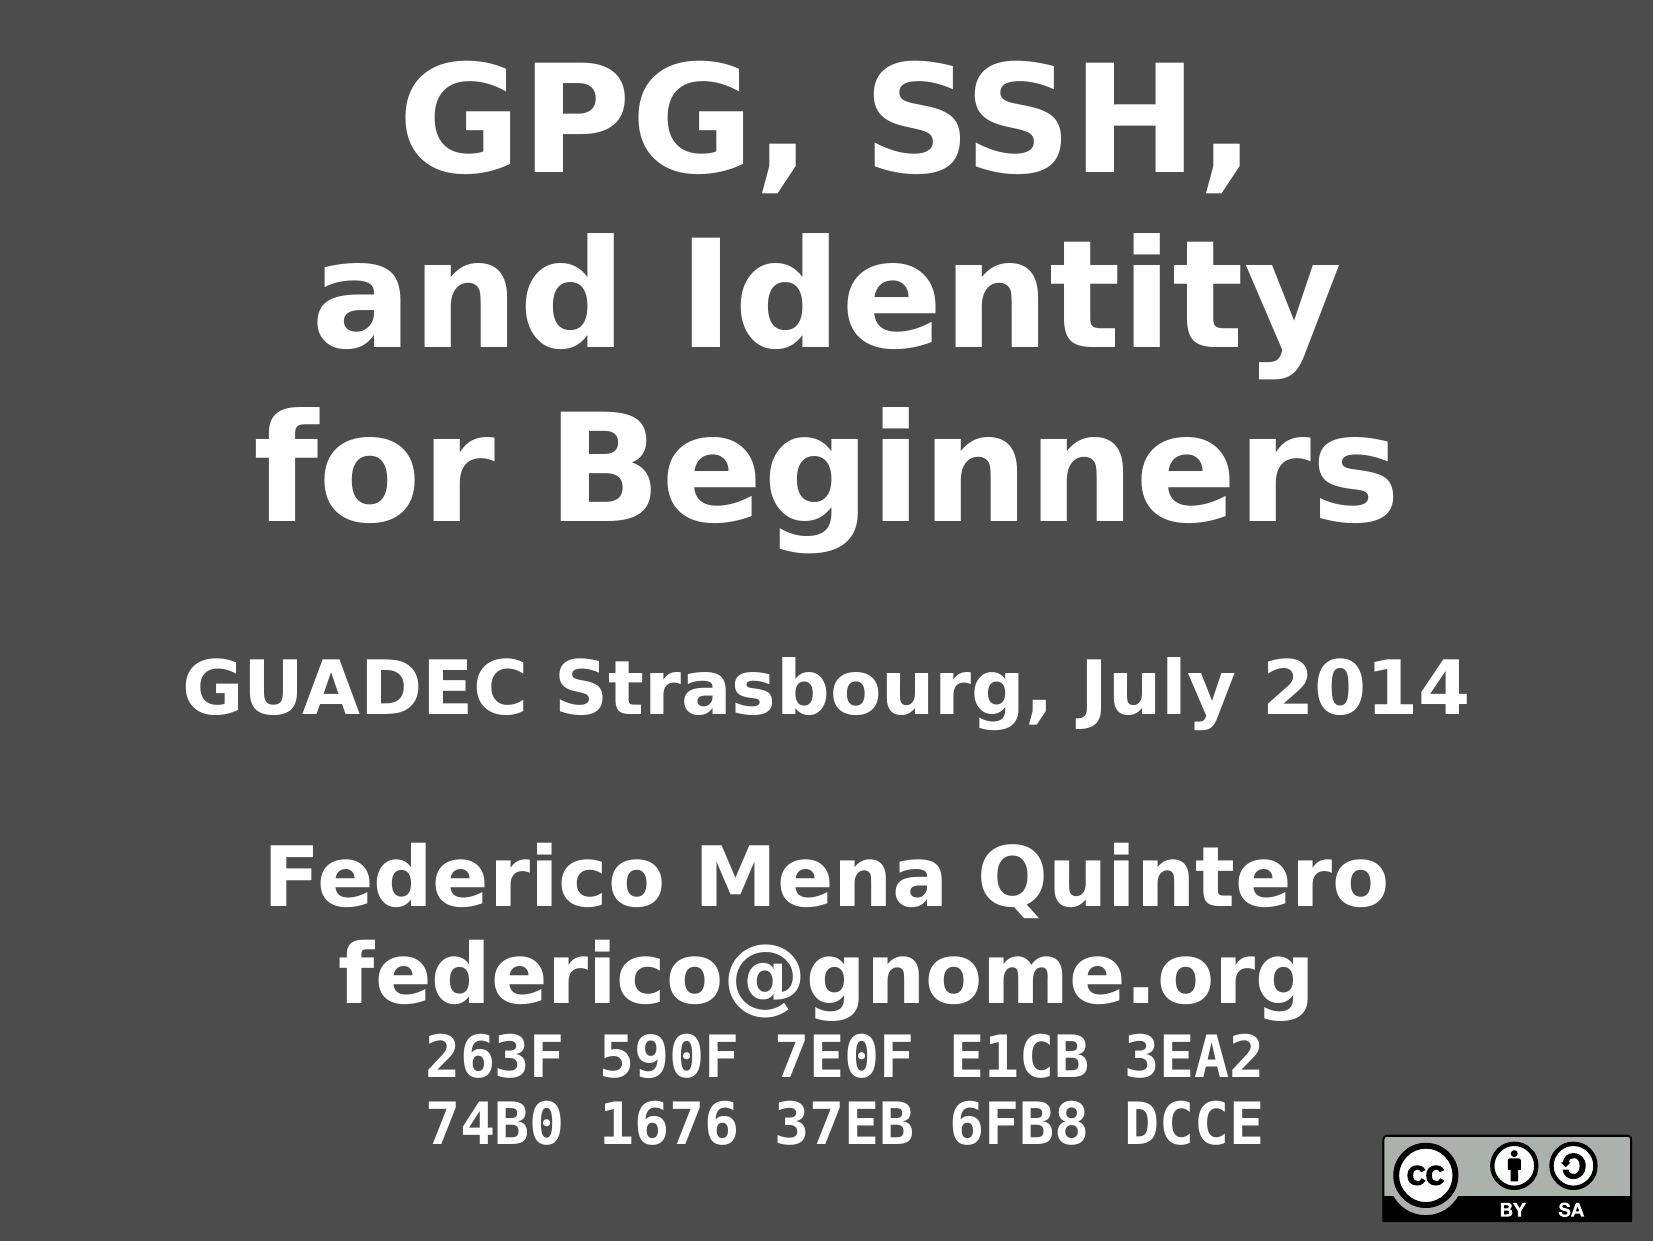

GPG, SSH,
and Identity
for Beginners
GUADEC Strasbourg, July 2014
Federico Mena Quintero
federico@gnome.org
263F 590F 7E0F E1CB 3EA2
74B0 1676 37EB 6FB8 DCCE